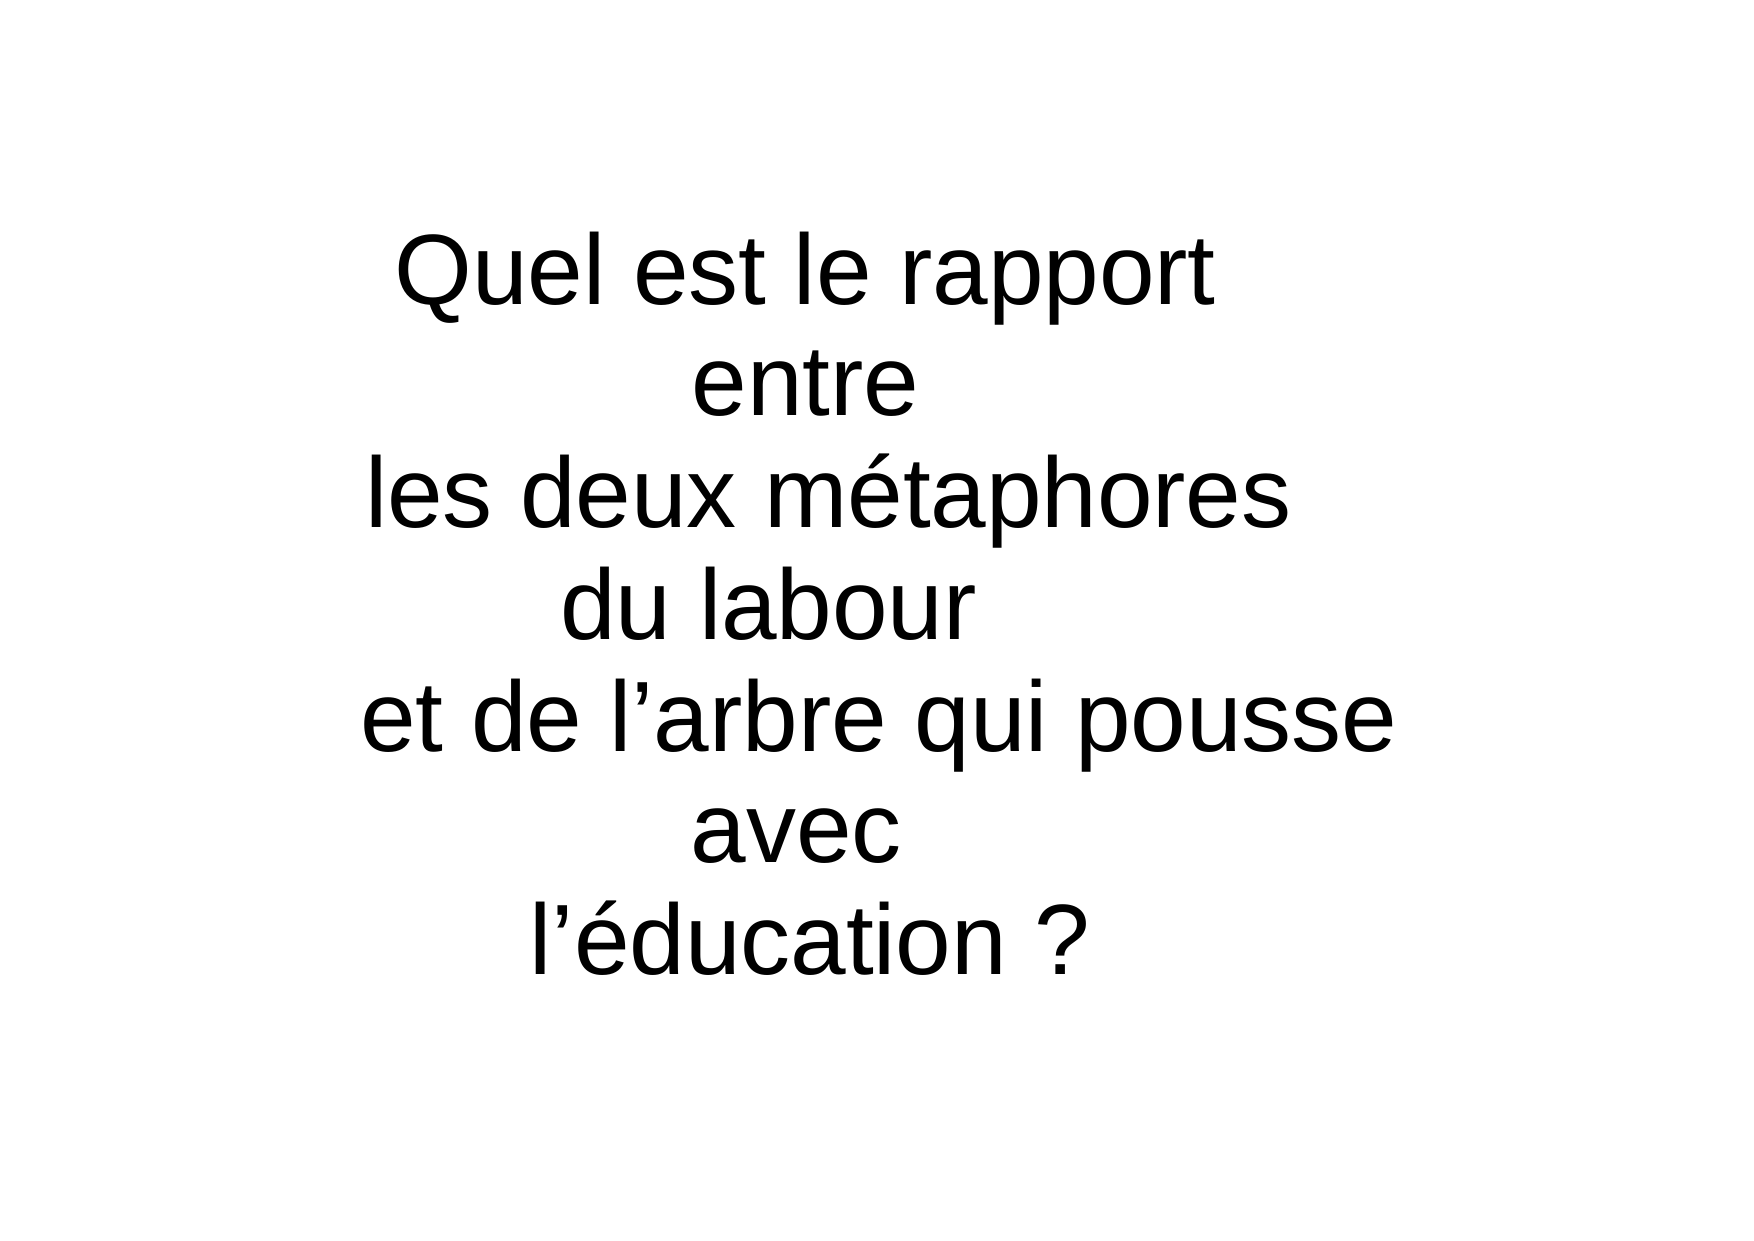

Quel est le rapport
	entre
		les deux métaphores
du labour
			et de l’arbre qui pousse
 avec
 l’éducation ?